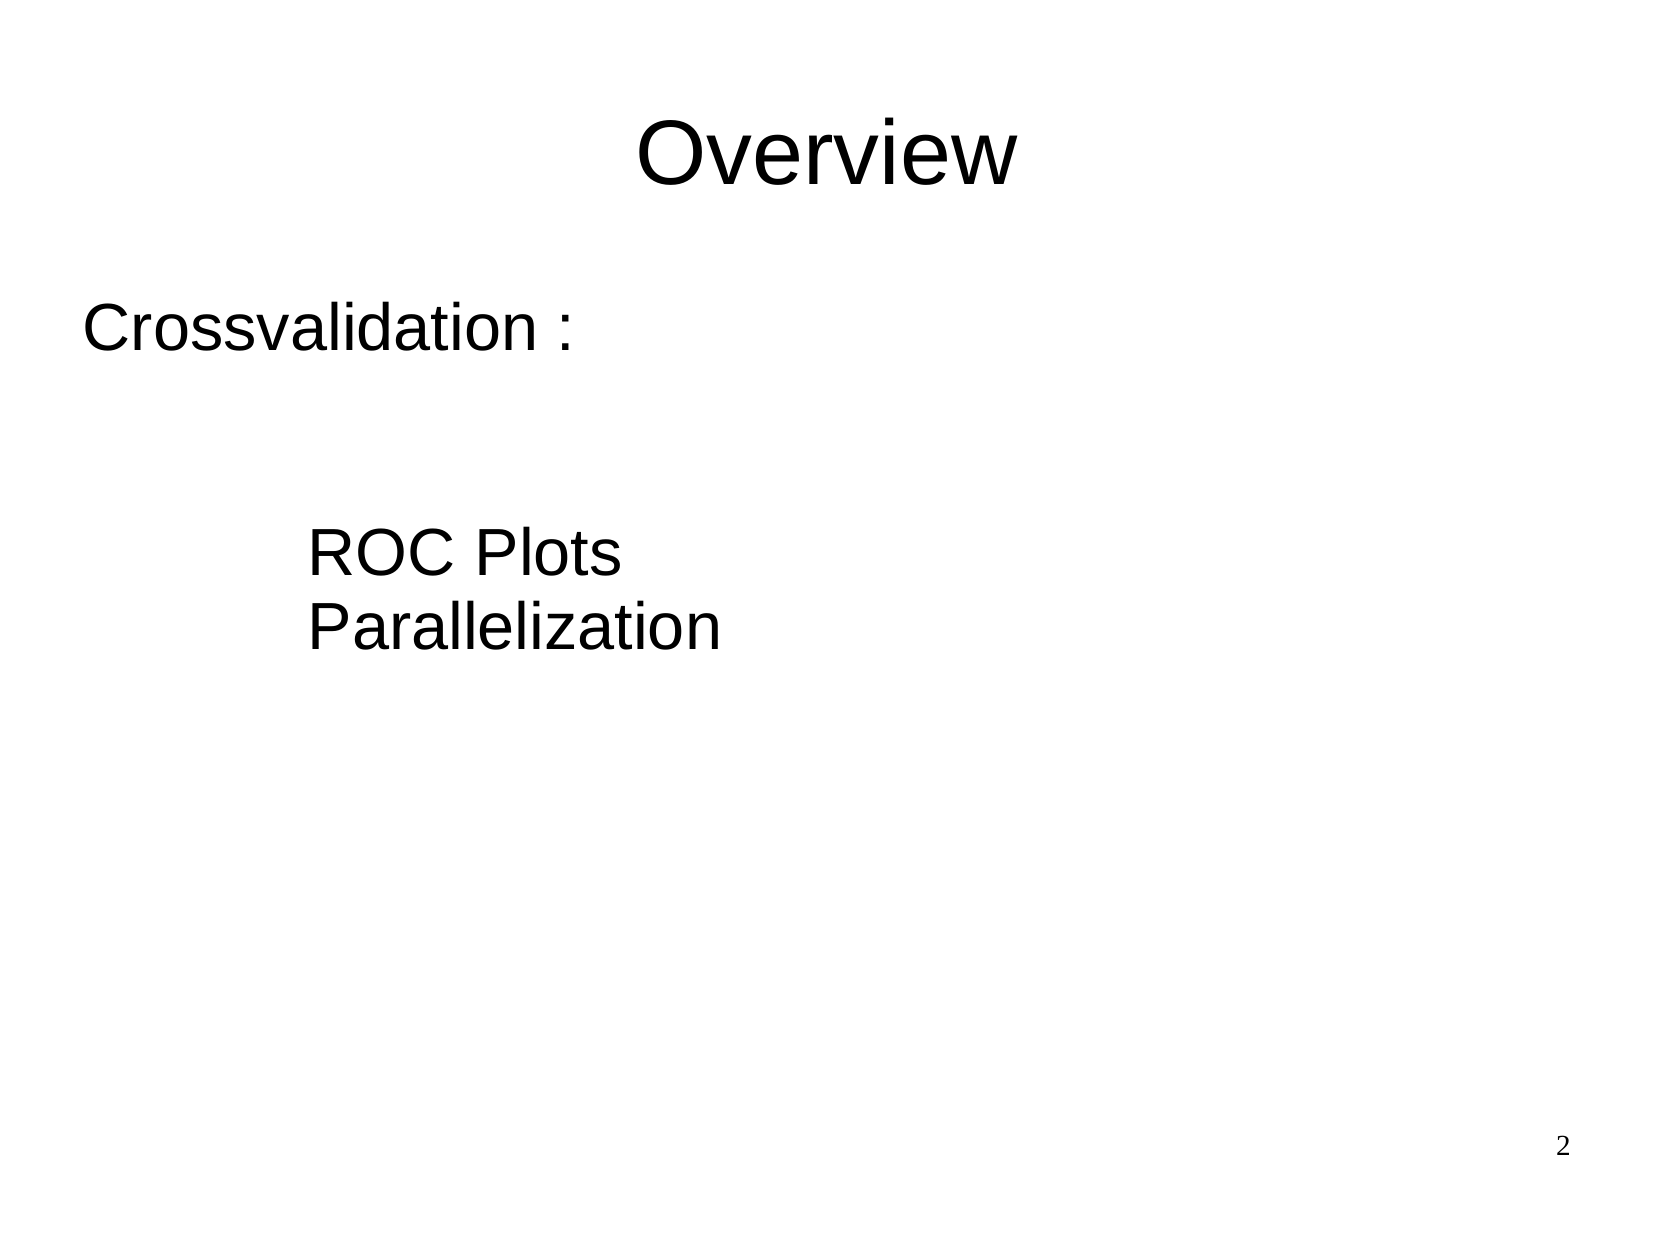

# Overview
Crossvalidation :
			ROC Plots
			Parallelization
2